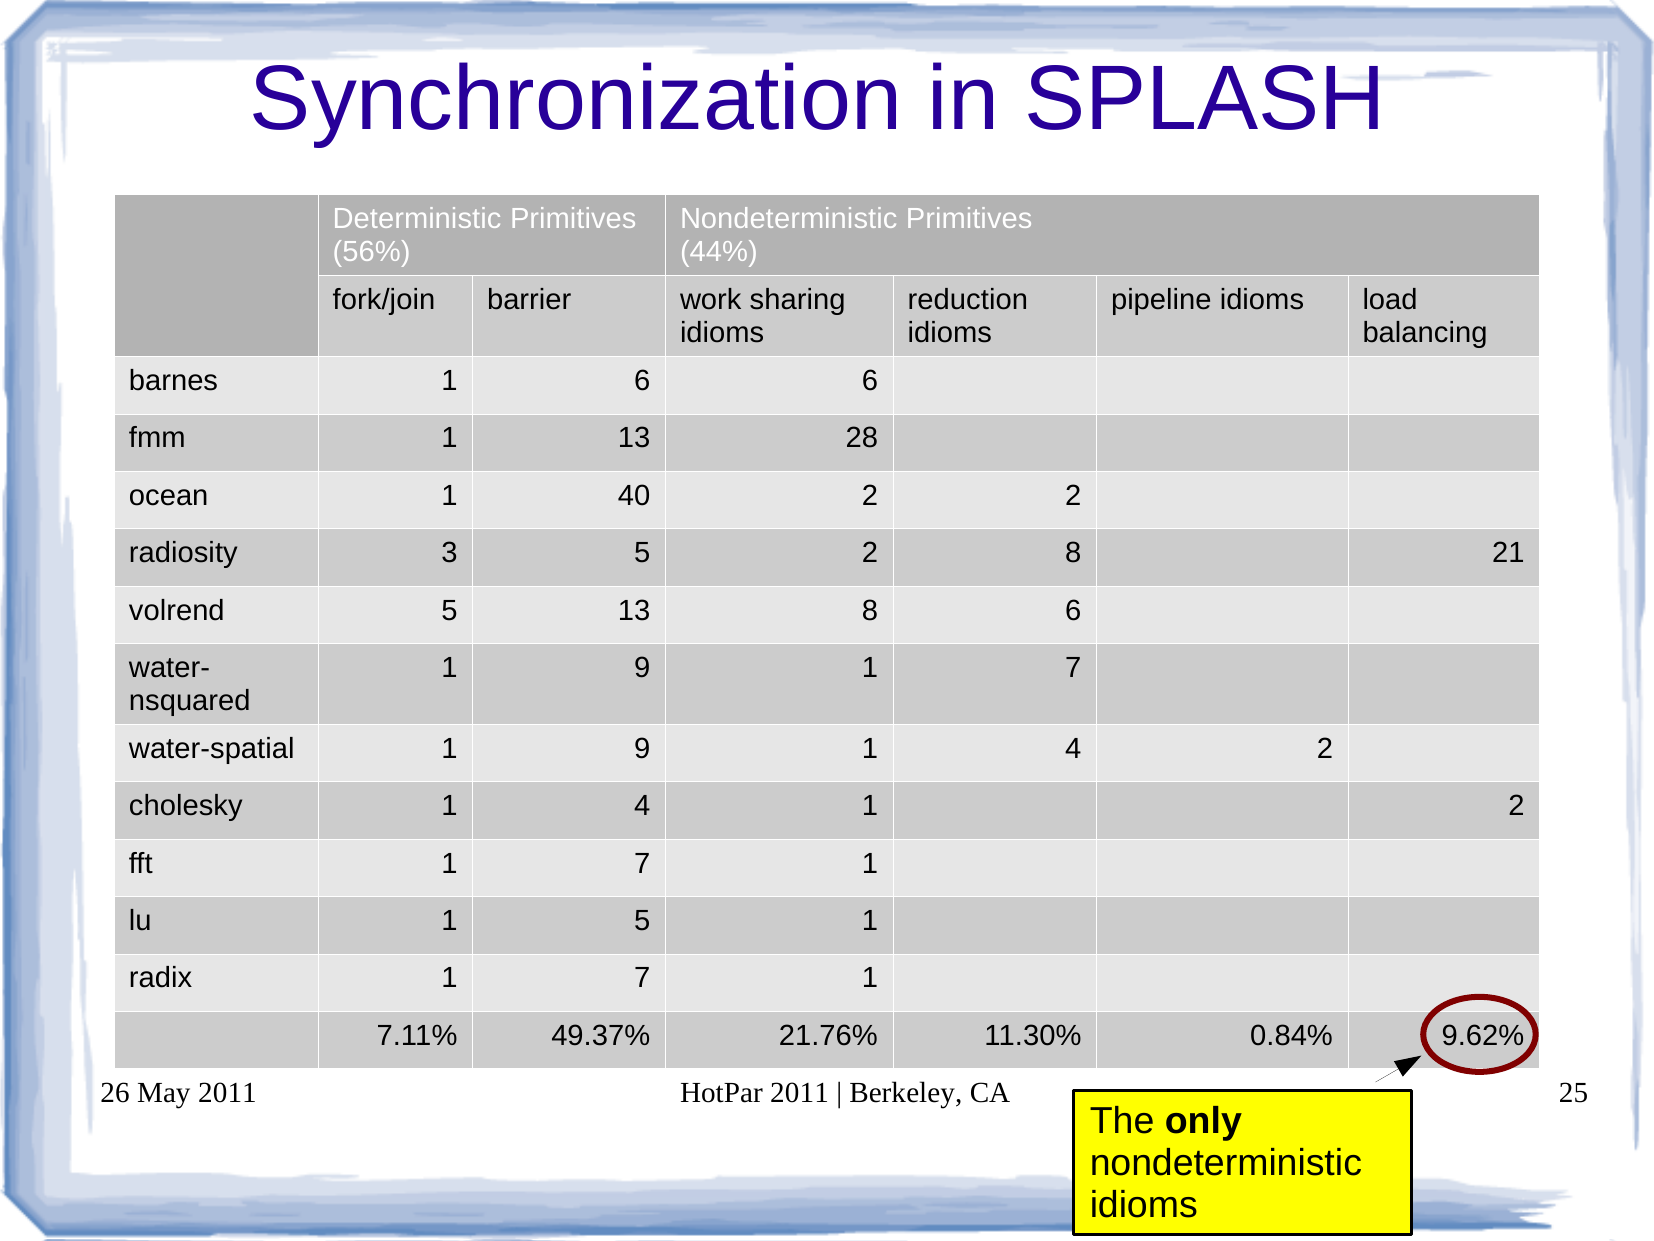

# Synchronization in SPLASH
| | Deterministic Primitives (56%) | | Nondeterministic Primitives (44%) | | | |
| --- | --- | --- | --- | --- | --- | --- |
| | fork/join | barrier | work sharing idioms | reduction idioms | pipeline idioms | load balancing |
| barnes | 1 | 6 | 6 | | | |
| fmm | 1 | 13 | 28 | | | |
| ocean | 1 | 40 | 2 | 2 | | |
| radiosity | 3 | 5 | 2 | 8 | | 21 |
| volrend | 5 | 13 | 8 | 6 | | |
| water-nsquared | 1 | 9 | 1 | 7 | | |
| water-spatial | 1 | 9 | 1 | 4 | 2 | |
| cholesky | 1 | 4 | 1 | | | 2 |
| fft | 1 | 7 | 1 | | | |
| lu | 1 | 5 | 1 | | | |
| radix | 1 | 7 | 1 | | | |
| | 7.11% | 49.37% | 21.76% | 11.30% | 0.84% | 9.62% |
26 May 2011
HotPar 2011 | Berkeley, CA
25
The only nondeterministic
idioms